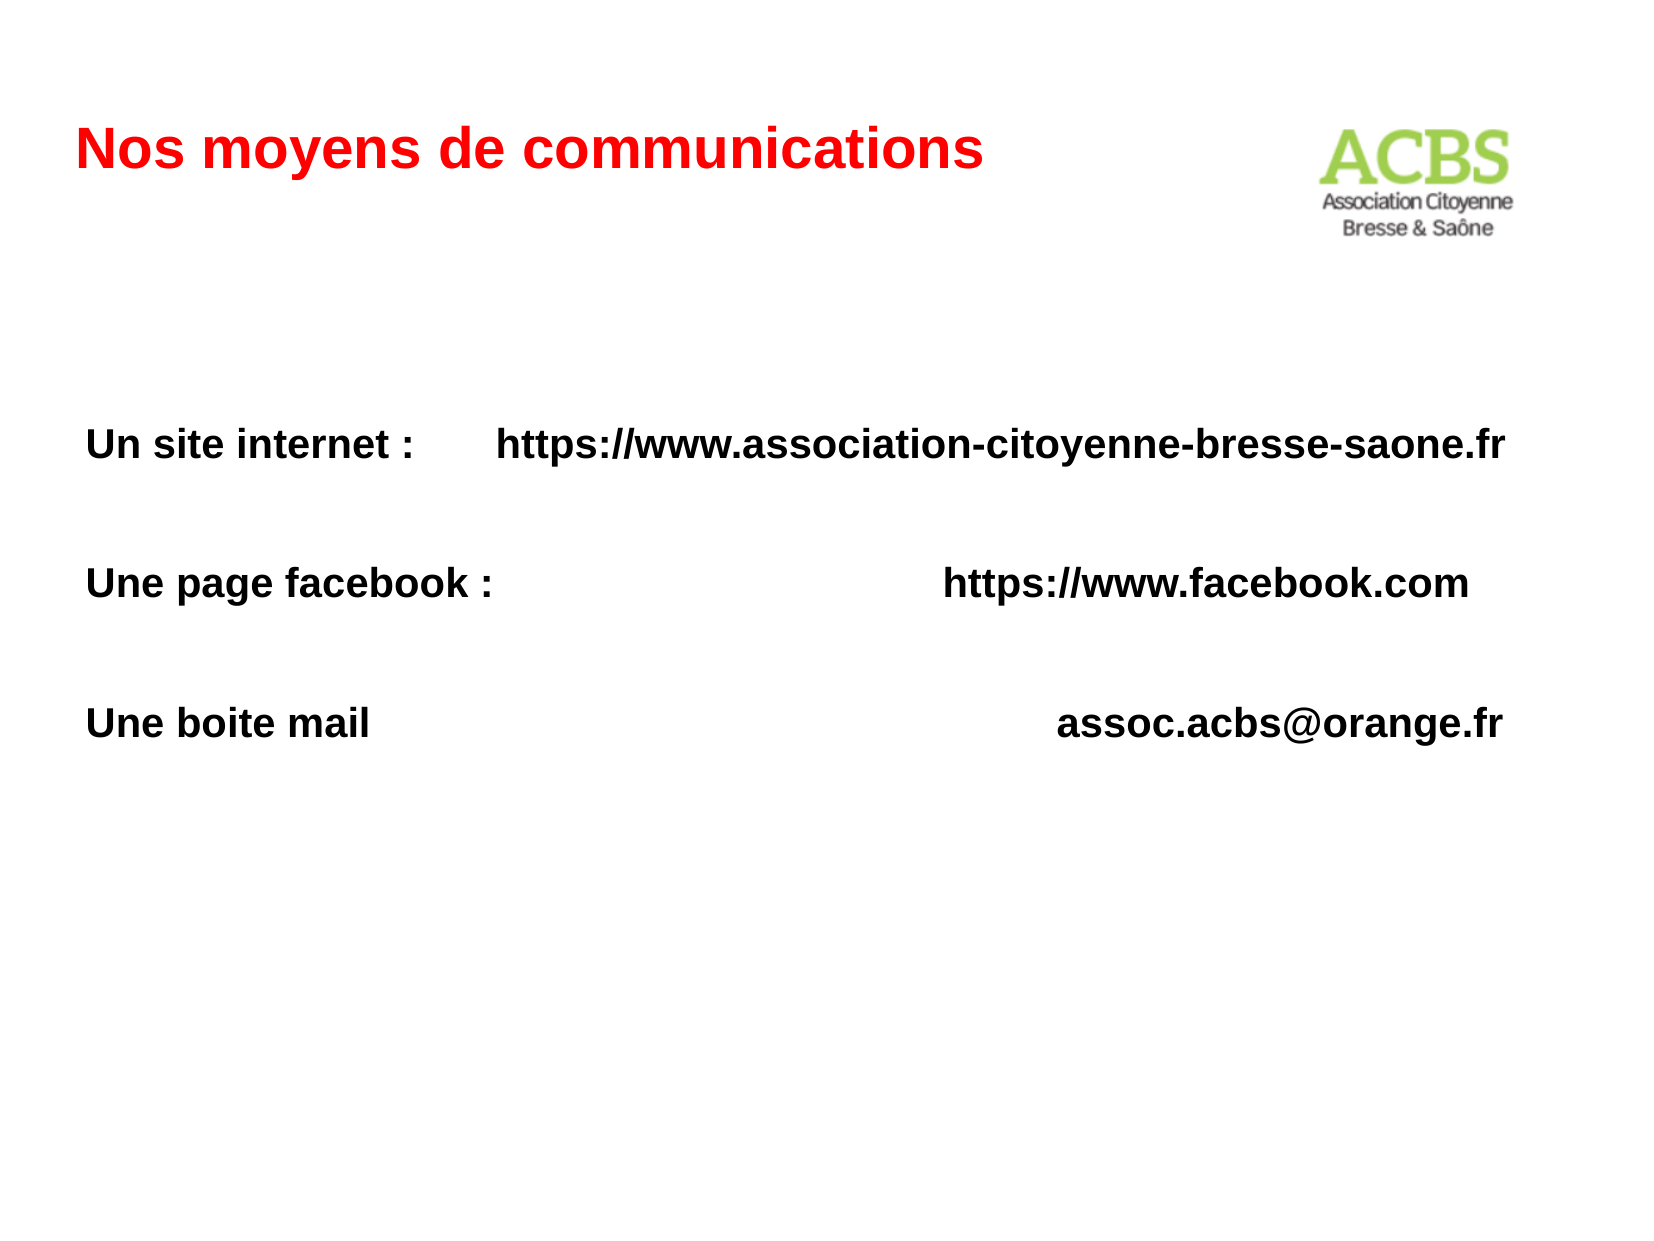

# Nos moyens de communications
Un site internet : https://www.association-citoyenne-bresse-saone.fr
Une page facebook : https://www.facebook.com
Une boite mail 			 	 		 assoc.acbs@orange.fr